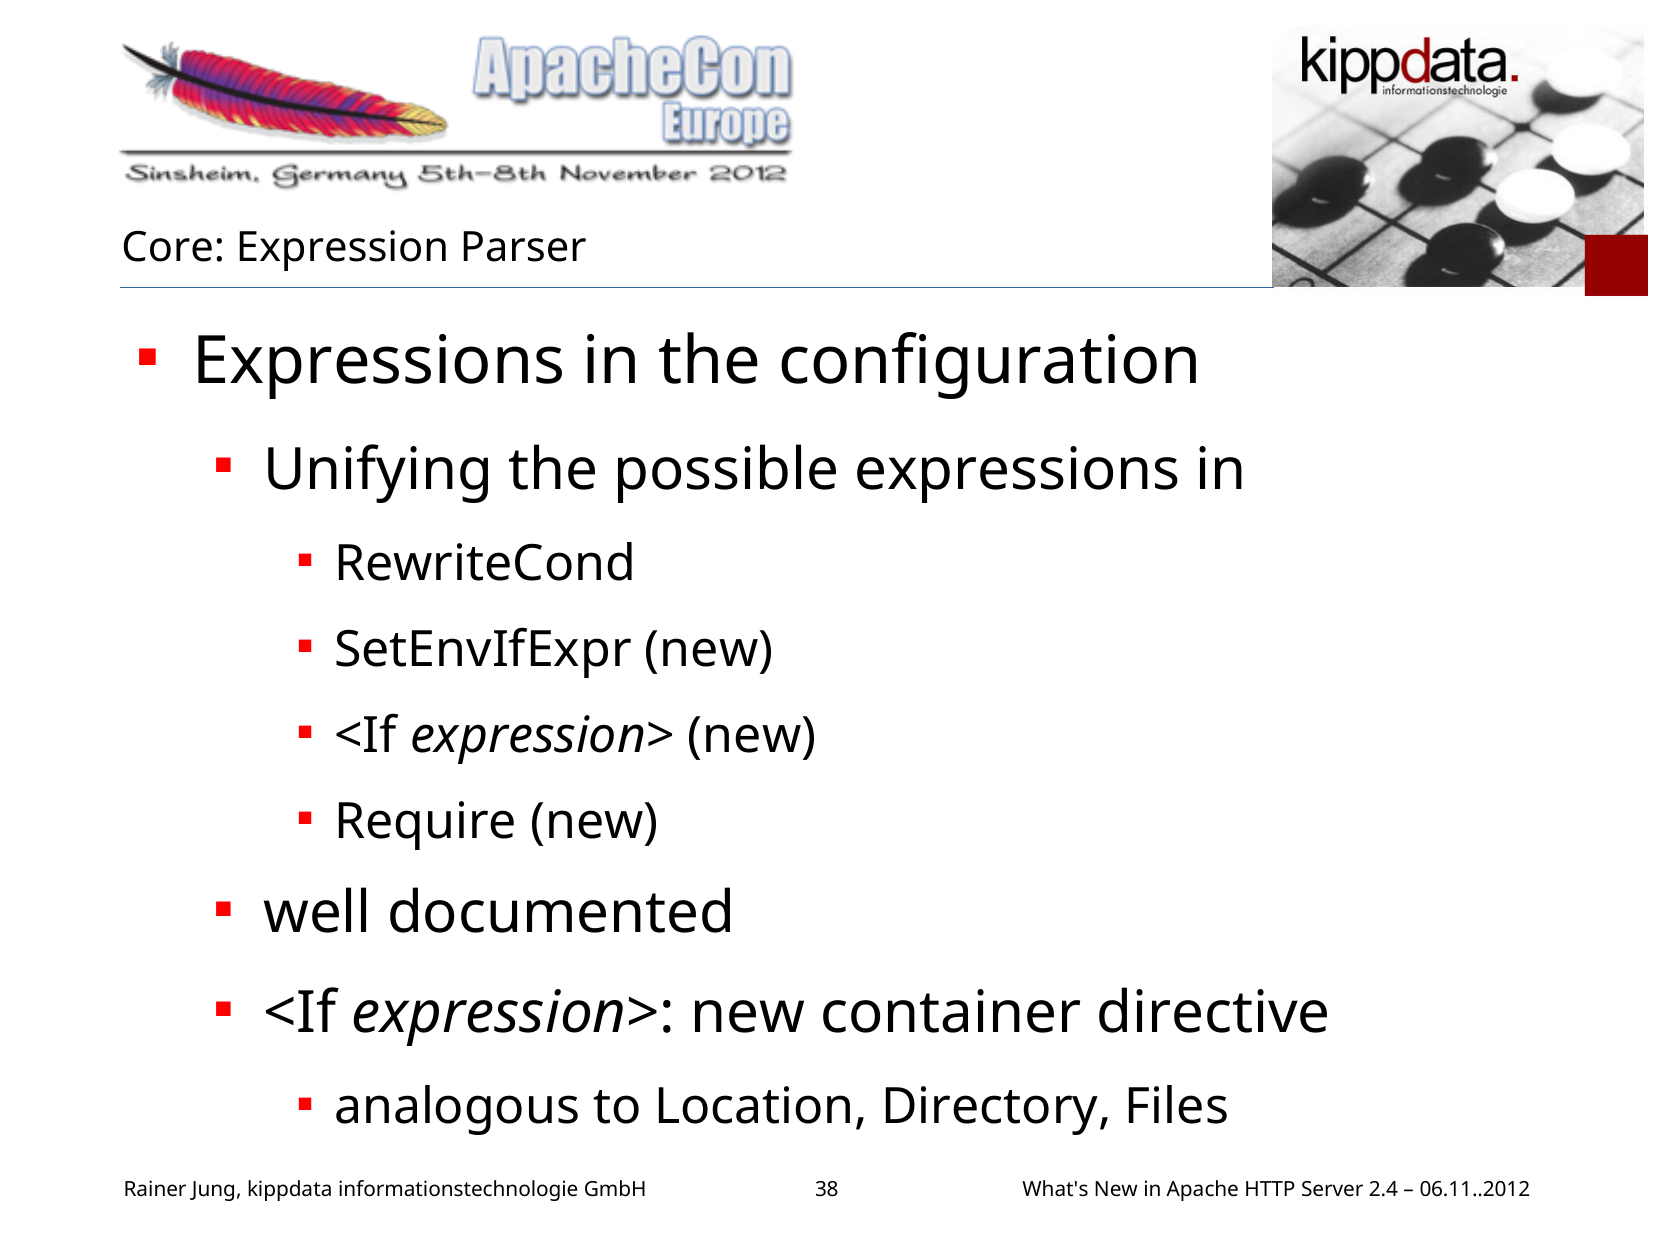

# Core: Expression Parser
Expressions in the configuration
Unifying the possible expressions in
RewriteCond
SetEnvIfExpr (new)
<If expression> (new)
Require (new)
well documented
<If expression>: new container directive
analogous to Location, Directory, Files